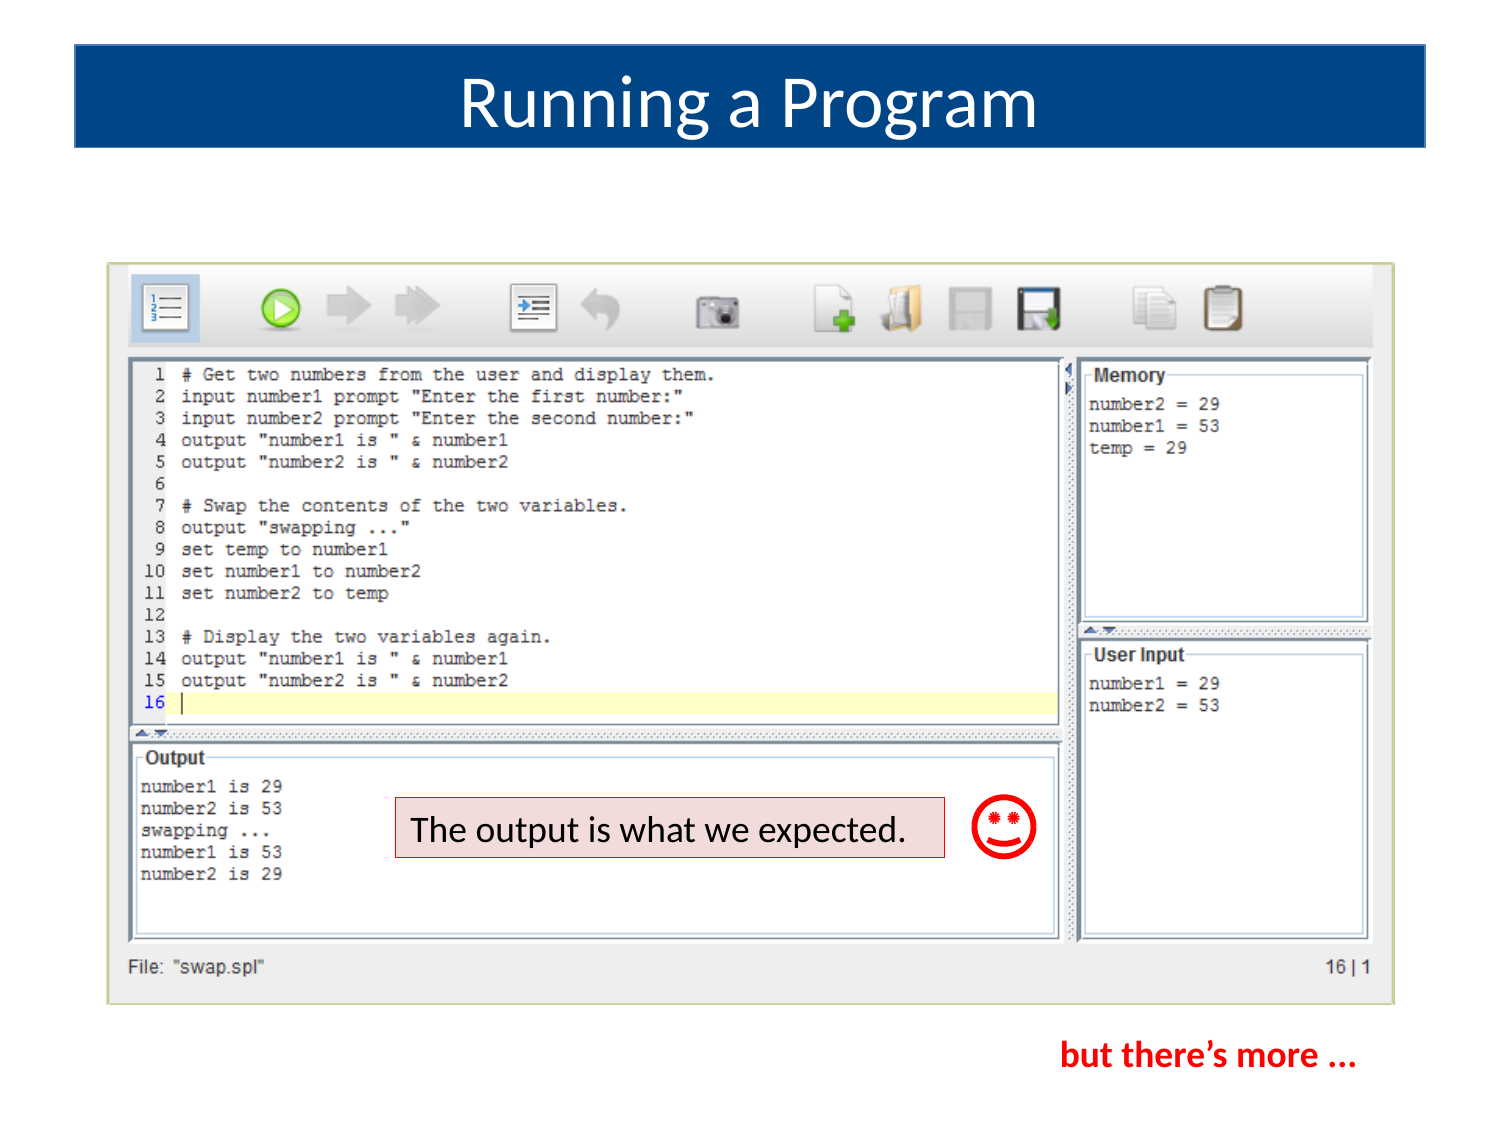

# Running a Program
The output is what we expected.
but there’s more ...